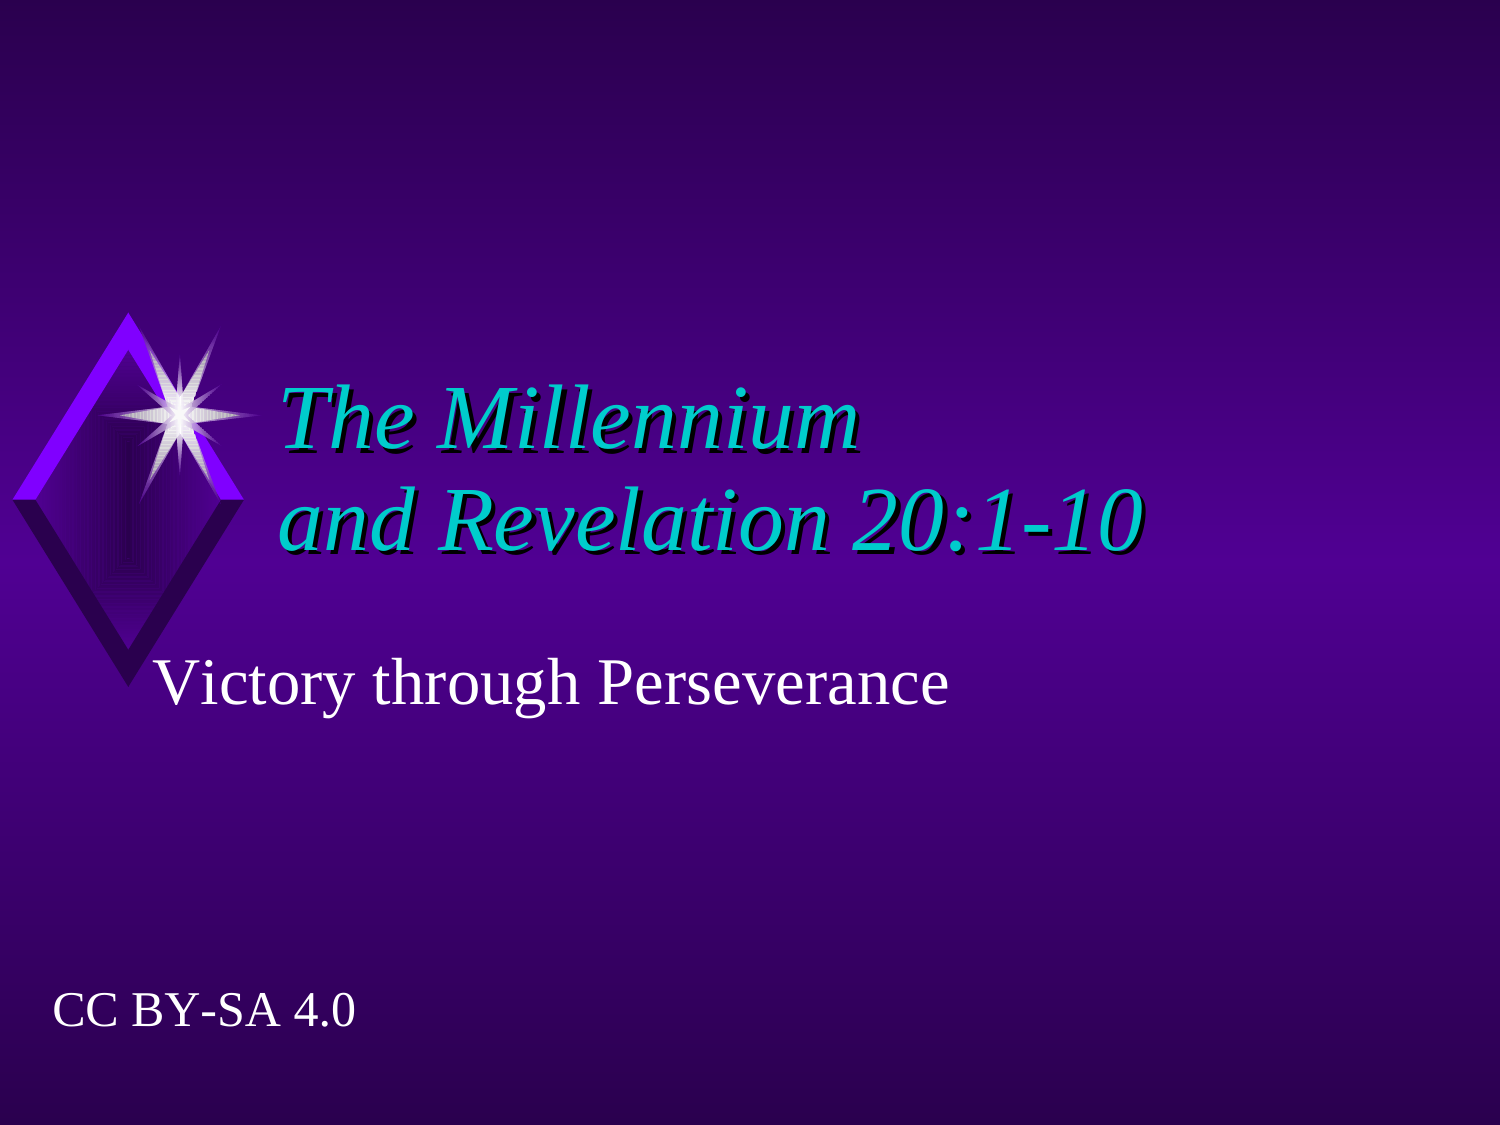

# The Millennium and Revelation 20:1-10
Victory through Perseverance
CC BY-SA 4.0